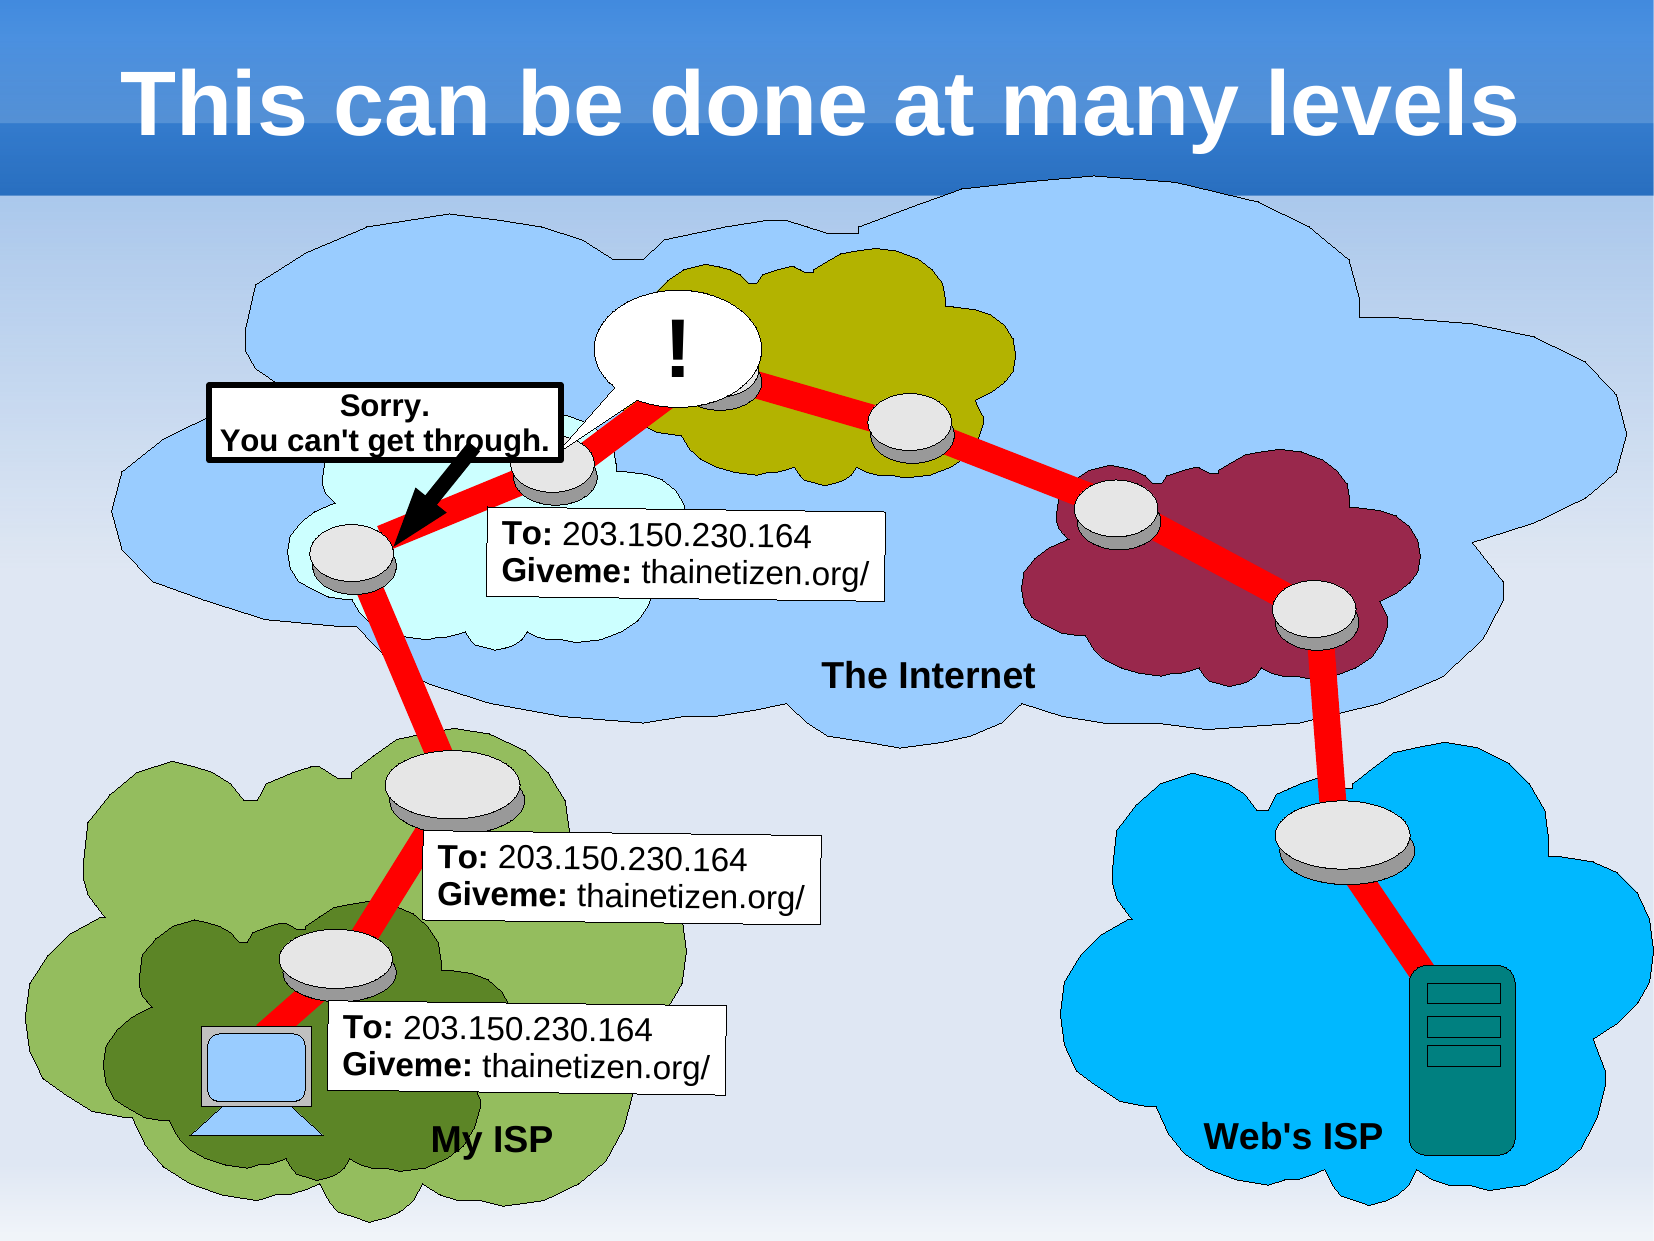

# This can be done at many levels
!
Sorry.
You can't get through.
To: 203.150.230.164
Giveme: thainetizen.org/
The Internet
To: 203.150.230.164
Giveme: thainetizen.org/
To: 203.150.230.164
Giveme: thainetizen.org/
Web's ISP
My ISP